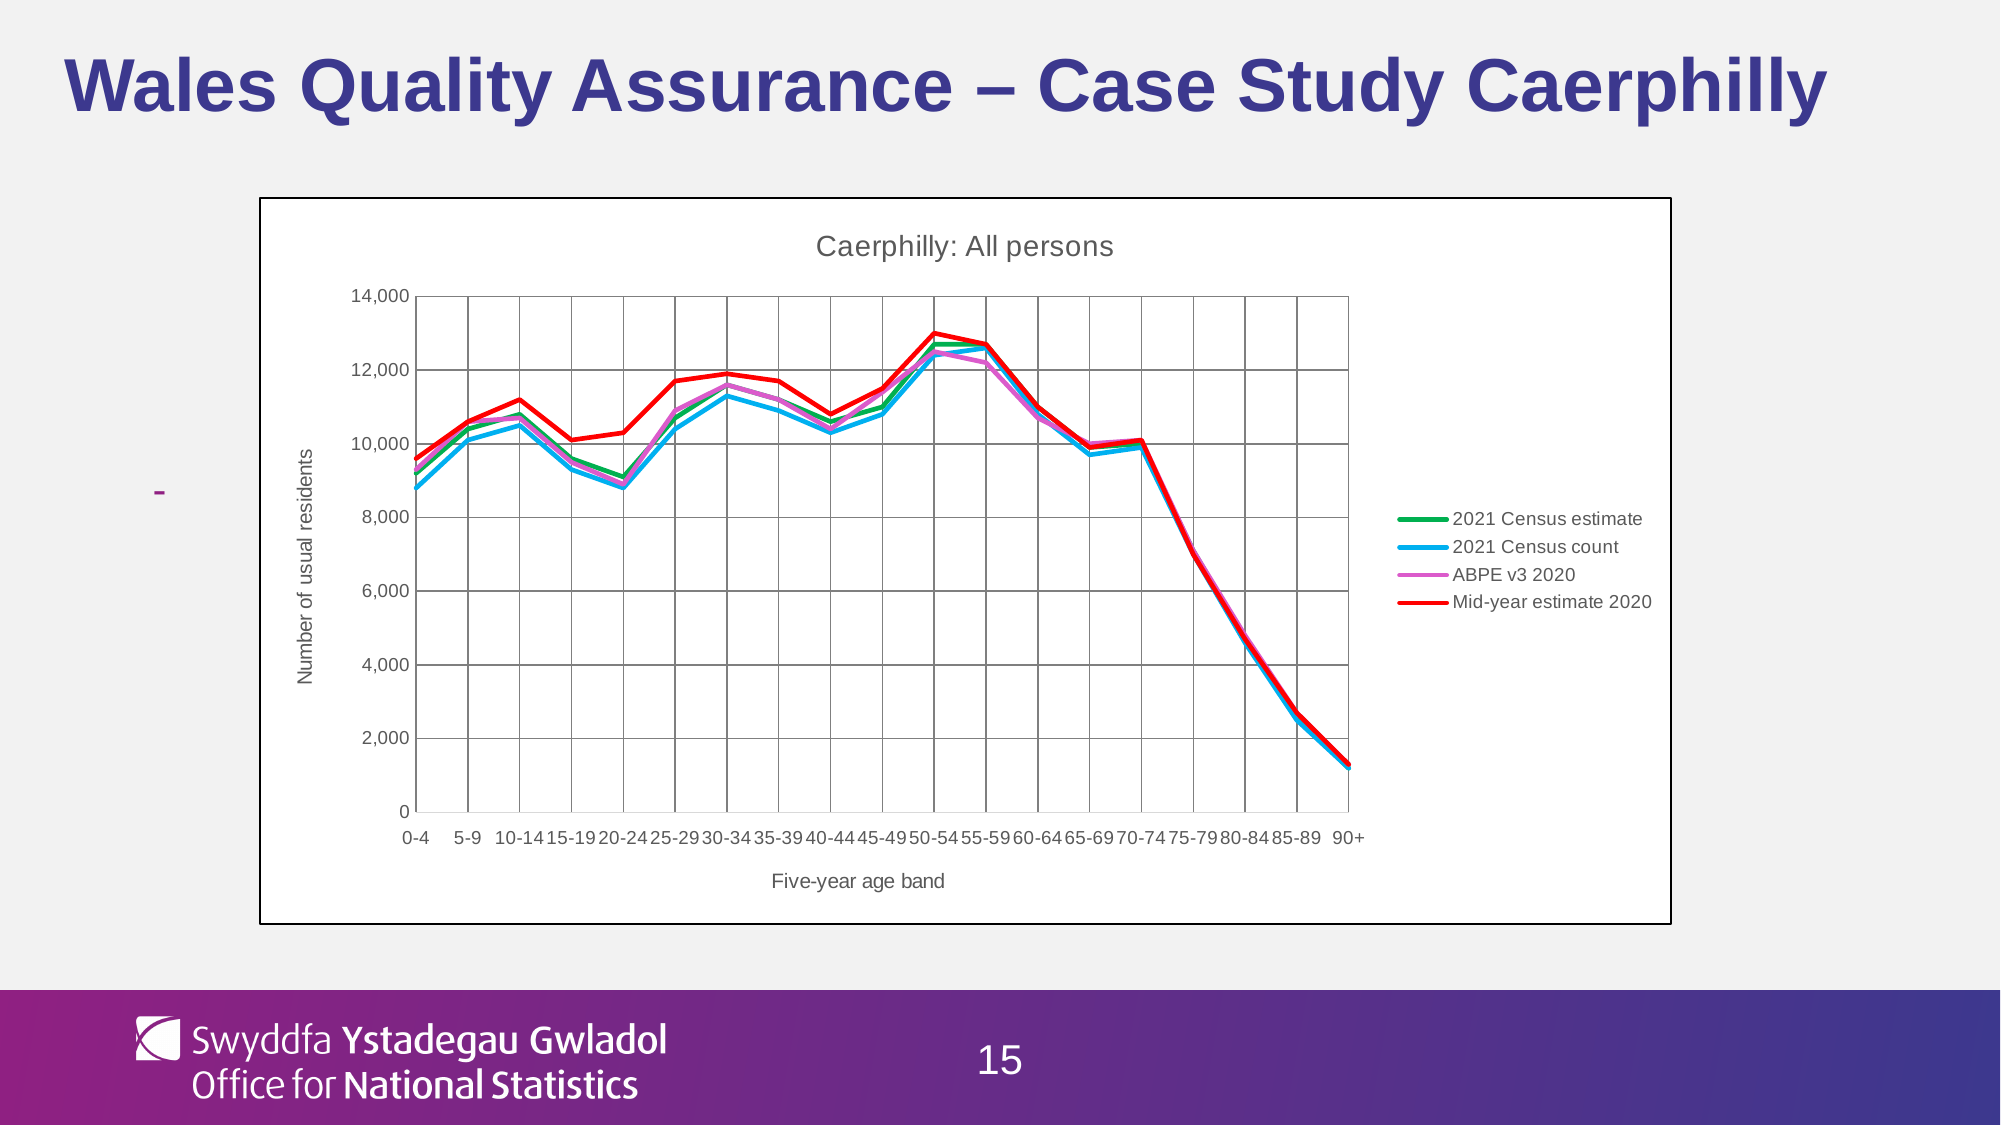

# Wales Quality Assurance – Case Study Caerphilly
### Chart: Caerphilly: All persons
| Category | 2021 Census estimate | 2021 Census count | ABPE v3 2020 | Mid-year estimate 2020 |
|---|---|---|---|---|
| 0-4 | 9200.0 | 8800.0 | 9300.0 | 9600.0 |
| 5-9 | 10400.0 | 10100.0 | 10600.0 | 10600.0 |
| 10-14 | 10800.0 | 10500.0 | 10700.0 | 11200.0 |
| 15-19 | 9600.0 | 9300.0 | 9500.0 | 10100.0 |
| 20-24 | 9100.0 | 8800.0 | 8900.0 | 10300.0 |
| 25-29 | 10700.0 | 10400.0 | 10900.0 | 11700.0 |
| 30-34 | 11600.0 | 11300.0 | 11600.0 | 11900.0 |
| 35-39 | 11200.0 | 10900.0 | 11200.0 | 11700.0 |
| 40-44 | 10600.0 | 10300.0 | 10400.0 | 10800.0 |
| 45-49 | 11000.0 | 10800.0 | 11400.0 | 11500.0 |
| 50-54 | 12700.0 | 12400.0 | 12500.0 | 13000.0 |
| 55-59 | 12700.0 | 12600.0 | 12200.0 | 12700.0 |
| 60-64 | 11000.0 | 10800.0 | 10700.0 | 11000.0 |
| 65-69 | 9900.0 | 9700.0 | 10000.0 | 9900.0 |
| 70-74 | 10000.0 | 9900.0 | 10100.0 | 10100.0 |
| 75-79 | 7100.0 | 7000.0 | 7100.0 | 7000.0 |
| 80-84 | 4700.0 | 4600.0 | 4800.0 | 4700.0 |
| 85-89 | 2600.0 | 2500.0 | 2700.0 | 2700.0 |
| 90+ | 1200.0 | 1200.0 | 1300.0 | 1300.0 |